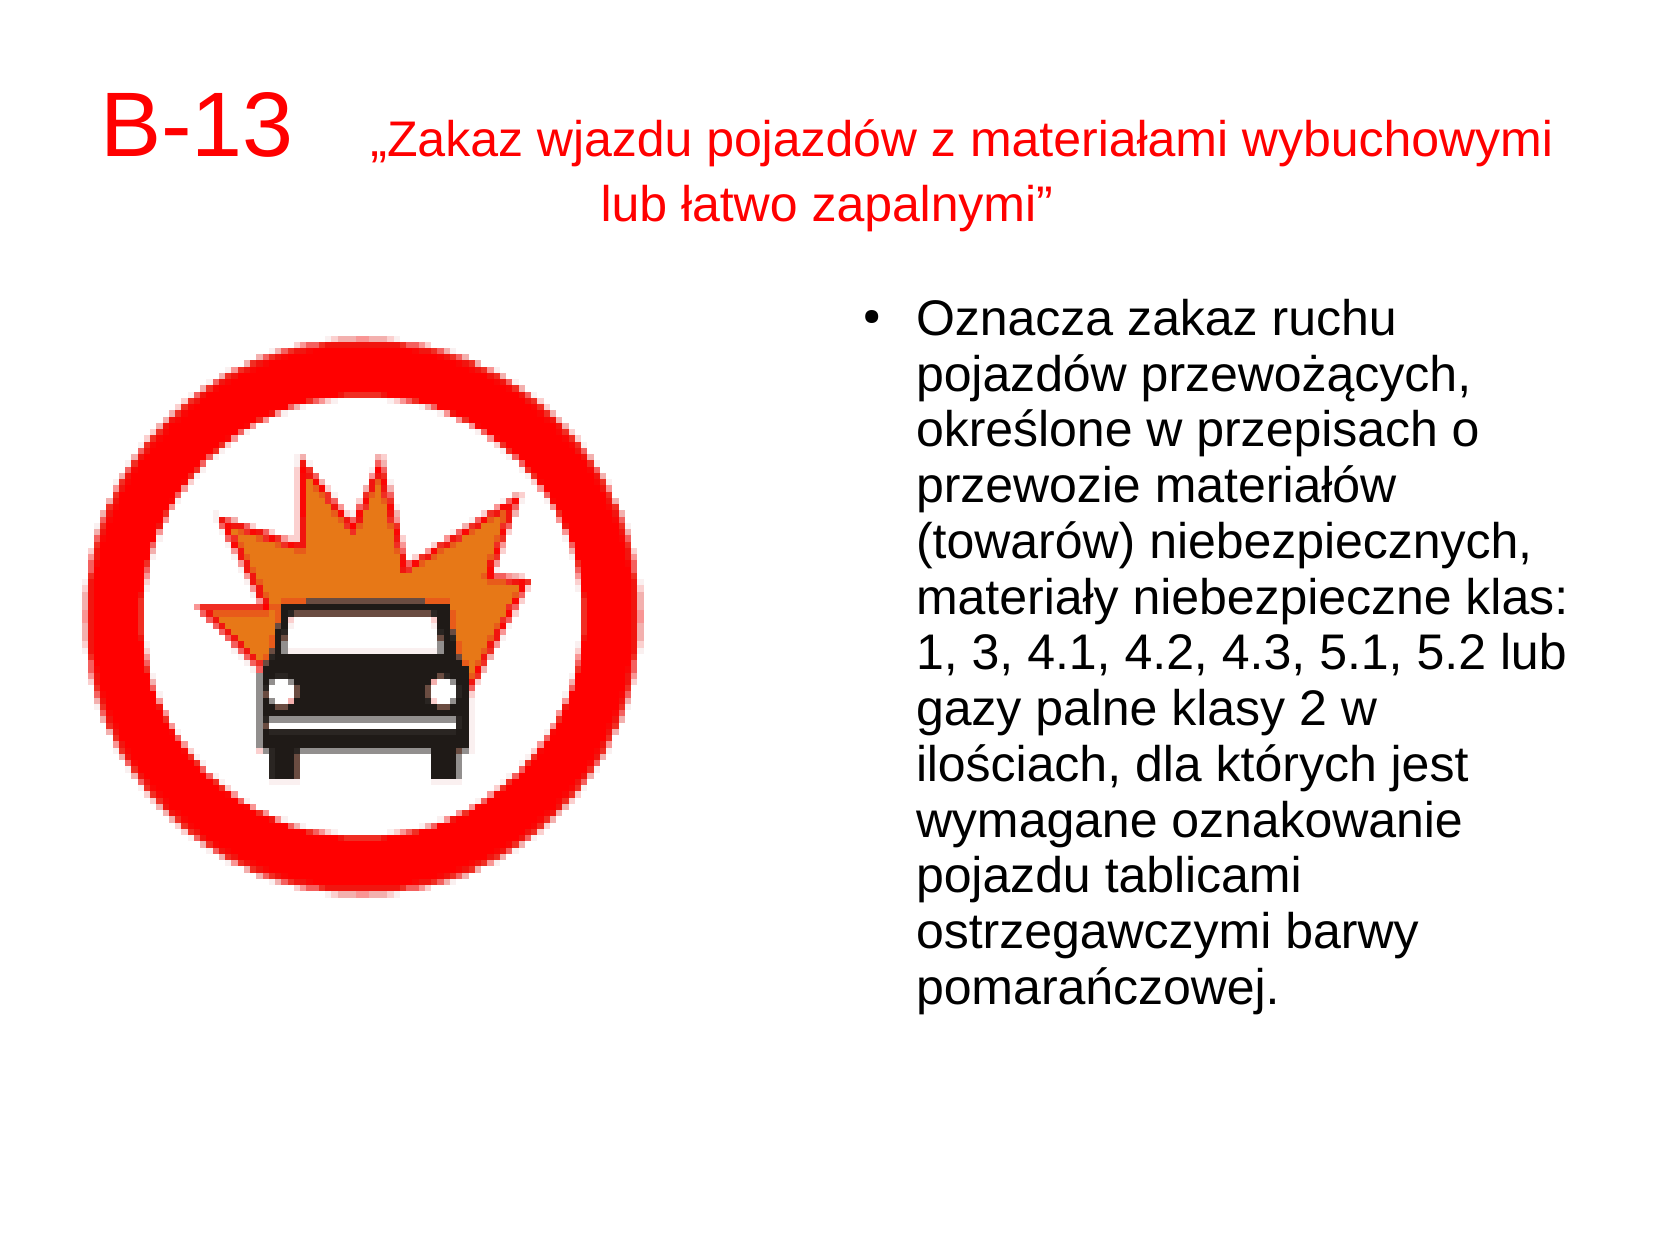

# B-13 „Zakaz wjazdu pojazdów z materiałami wybuchowymi lub łatwo zapalnymi”
Oznacza zakaz ruchu pojazdów przewożących, określone w przepisach o przewozie materiałów (towarów) niebezpiecznych, materiały niebezpieczne klas: 1, 3, 4.1, 4.2, 4.3, 5.1, 5.2 lub gazy palne klasy 2 w ilościach, dla których jest wymagane oznakowanie pojazdu tablicami ostrzegawczymi barwy pomarańczowej.